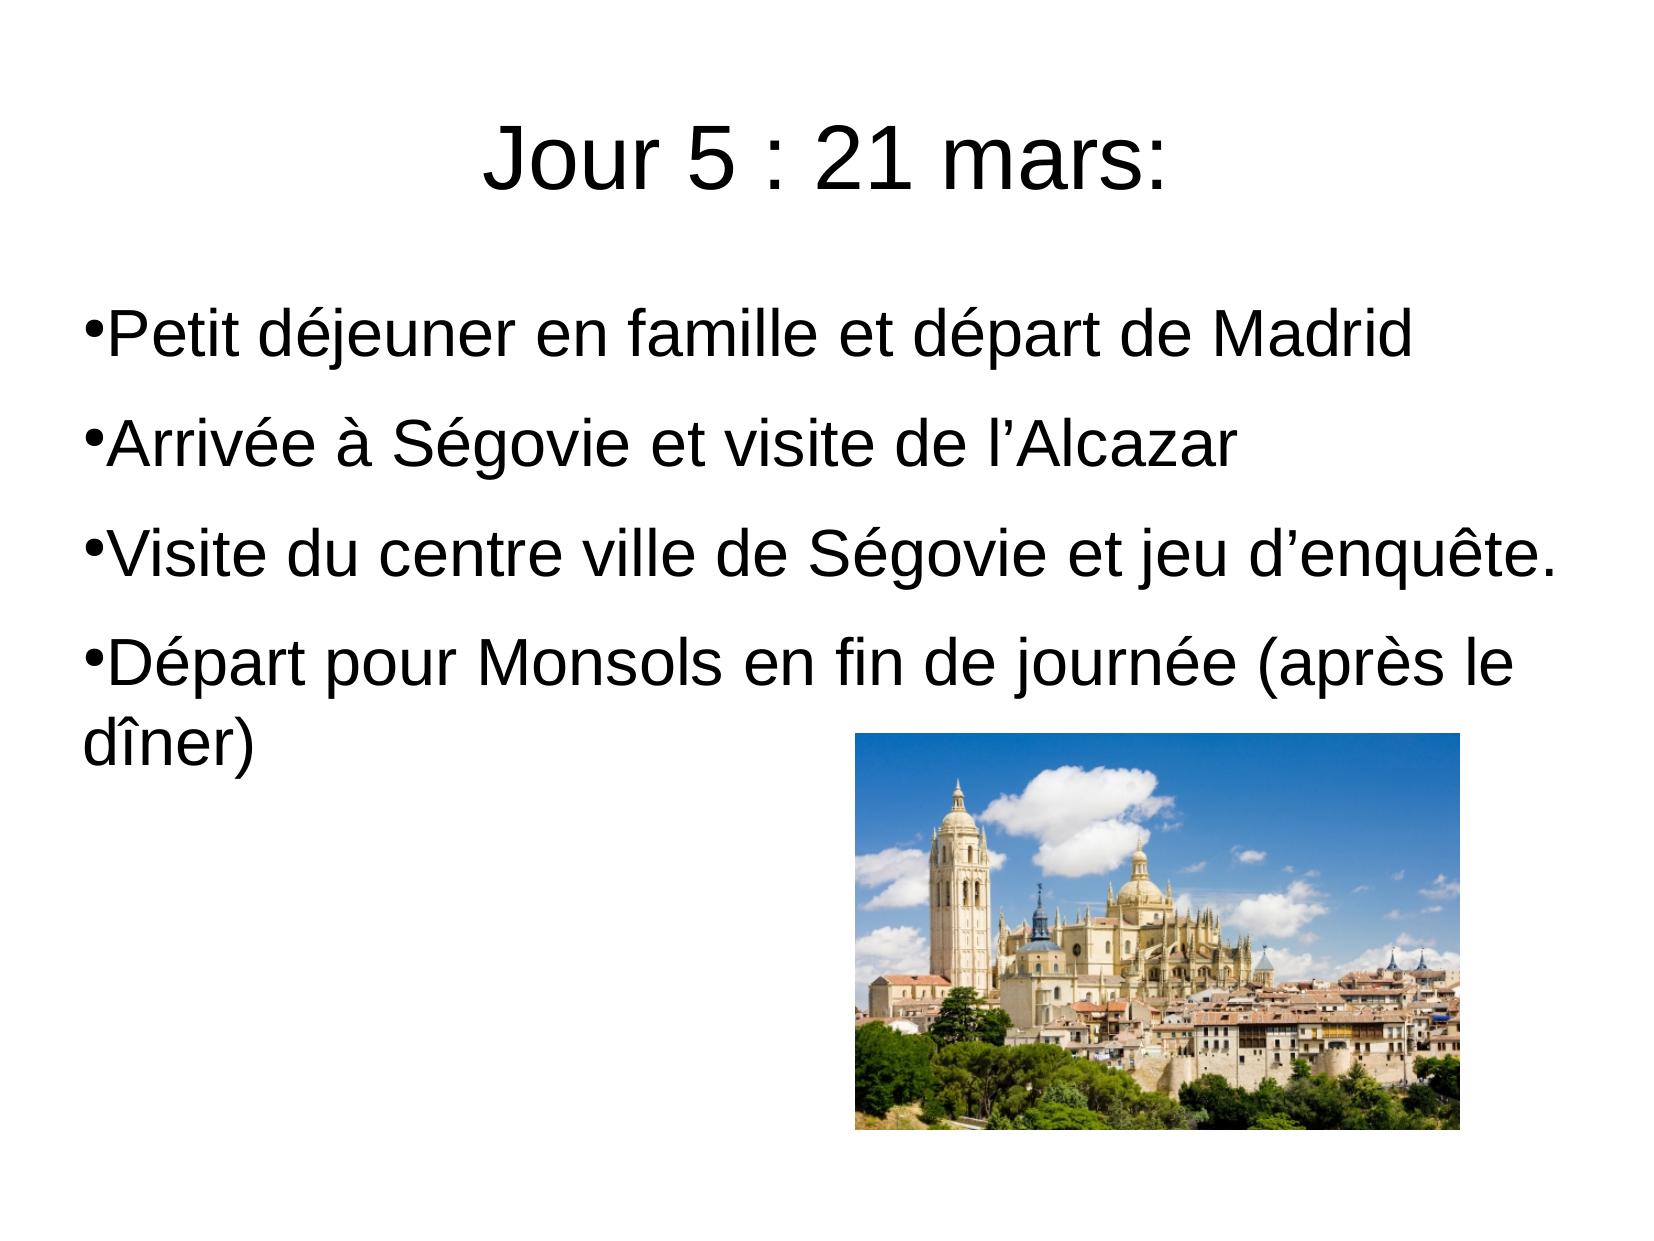

# Jour 5 : 21 mars:
Petit déjeuner en famille et départ de Madrid
Arrivée à Ségovie et visite de l’Alcazar
Visite du centre ville de Ségovie et jeu d’enquête.
Départ pour Monsols en fin de journée (après le dîner)